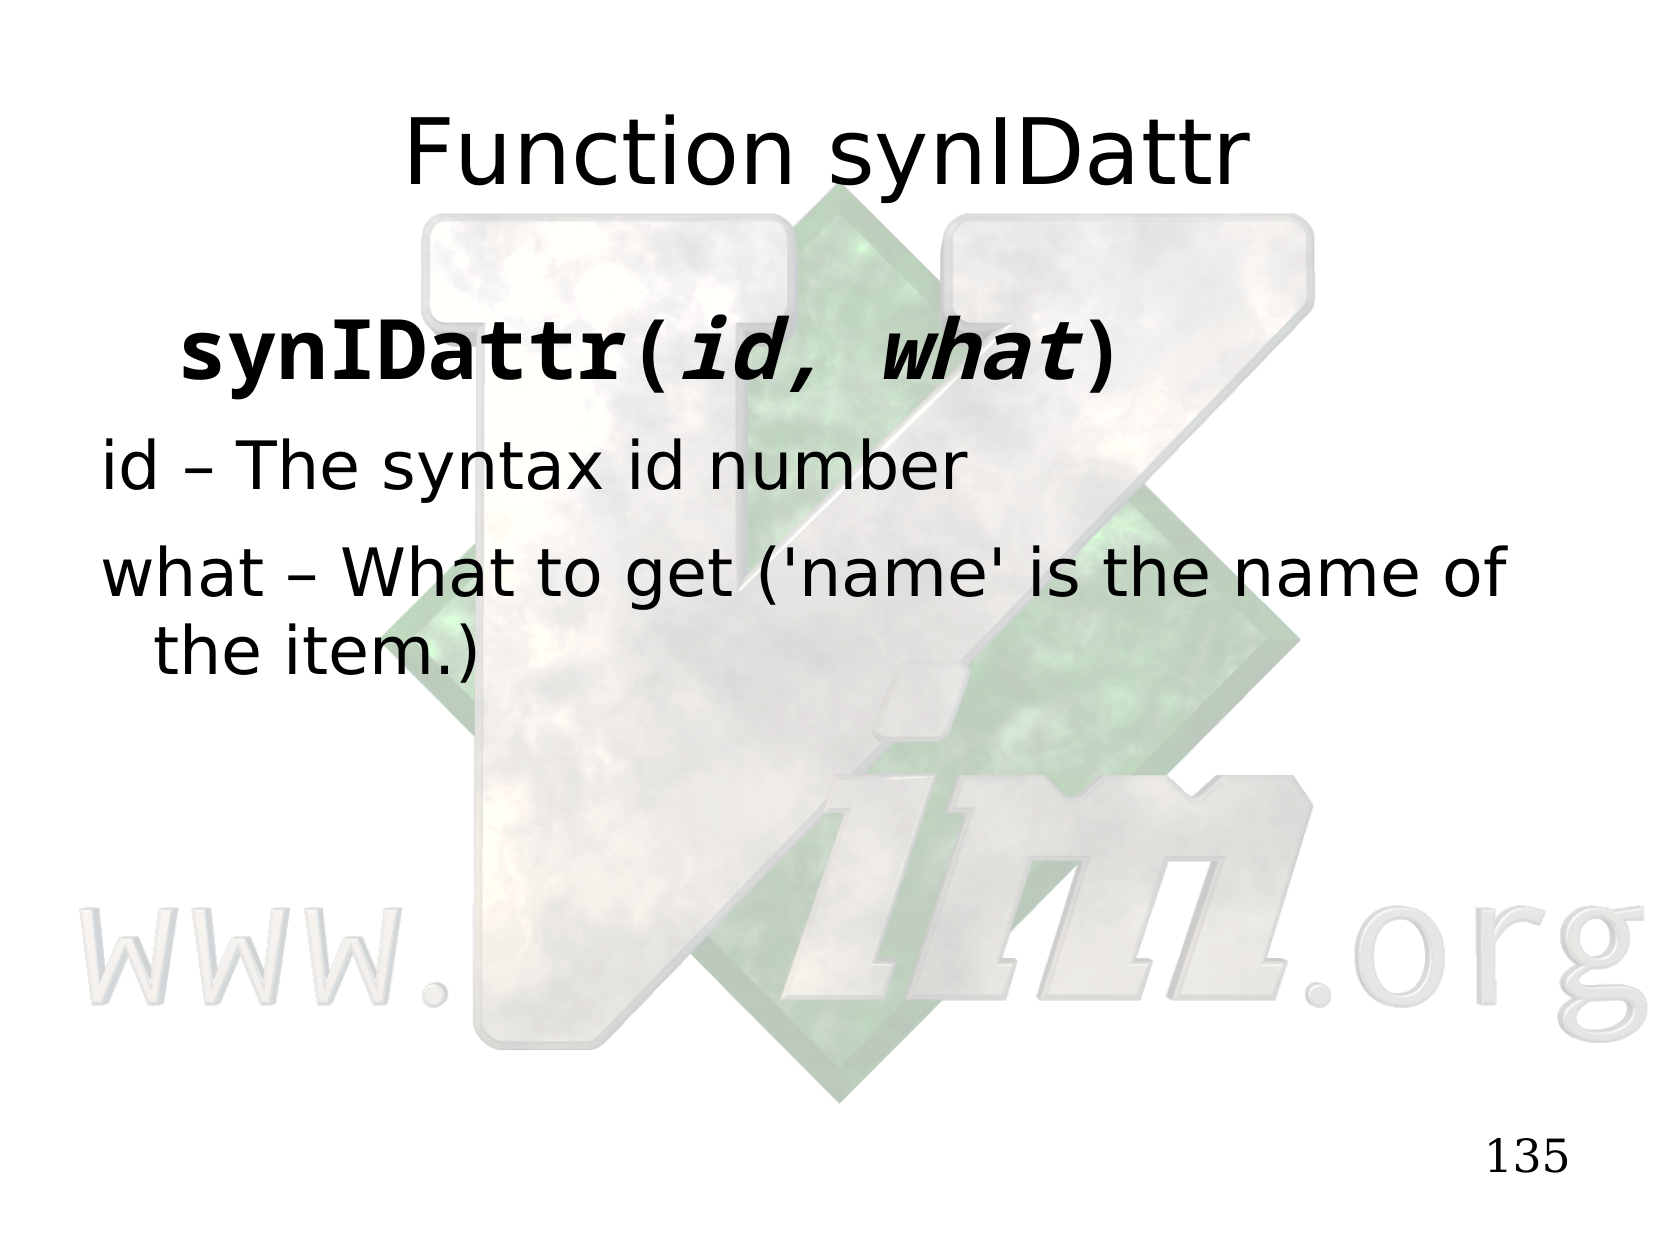

# Function synIDattr
synIDattr(id, what)
id – The syntax id number
what – What to get ('name' is the name of the item.)
135